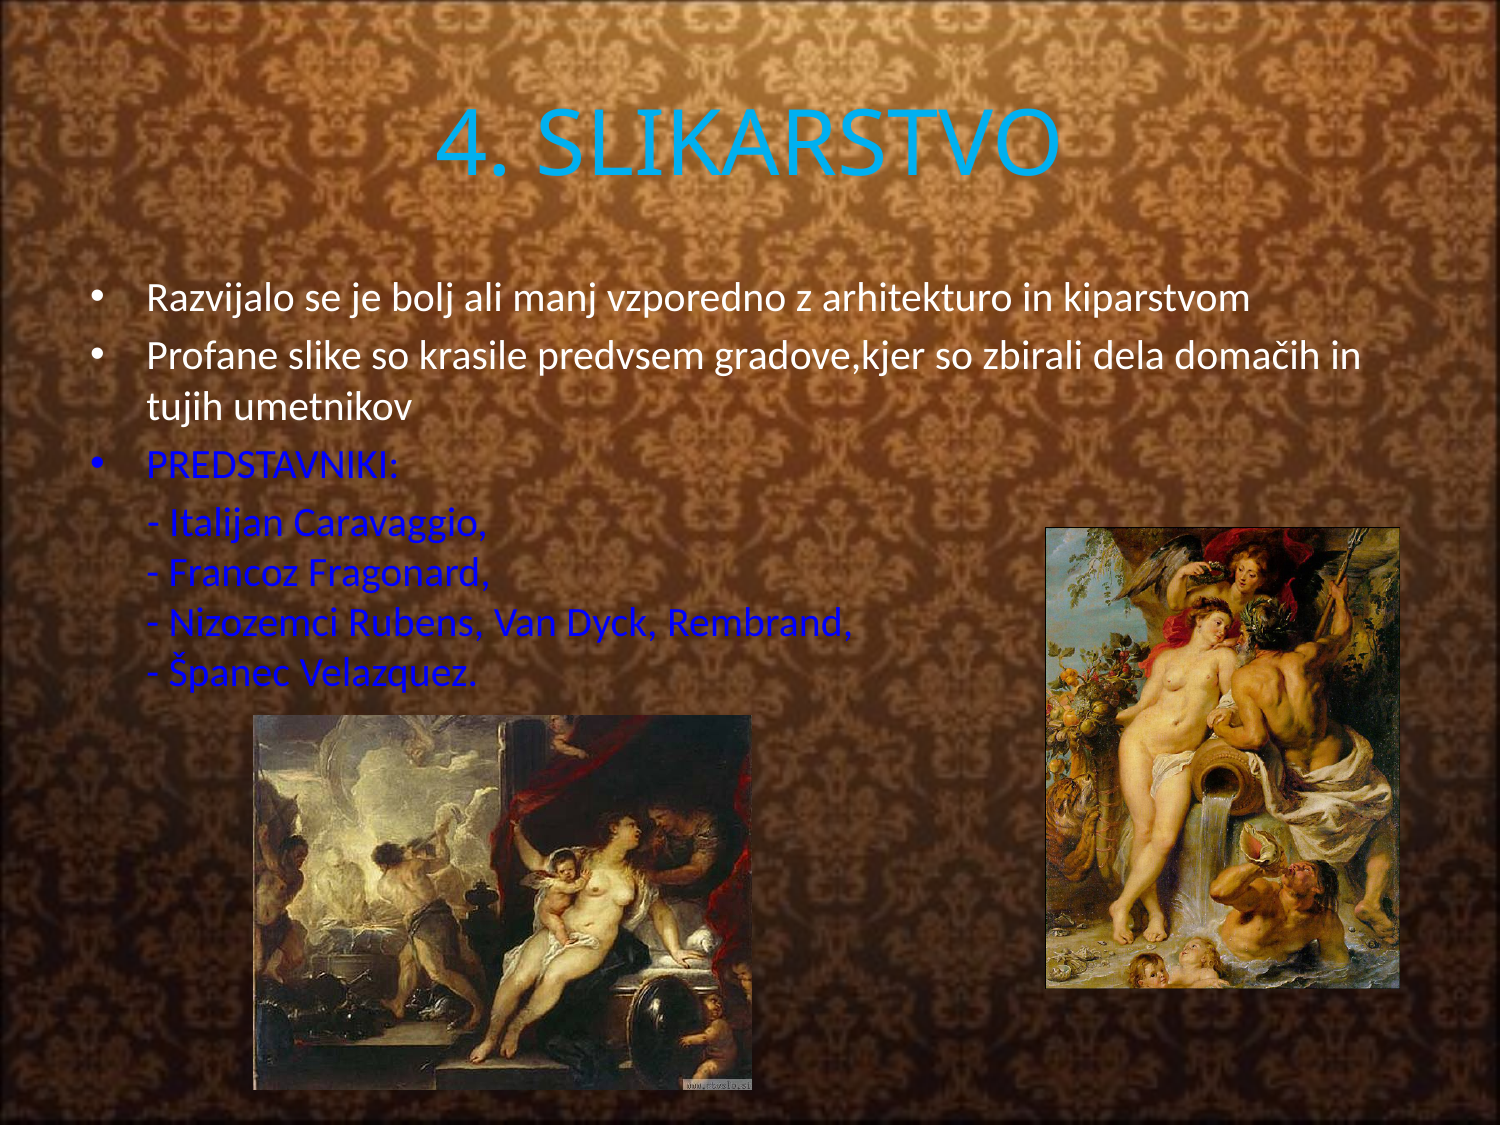

# 4. SLIKARSTVO
Razvijalo se je bolj ali manj vzporedno z arhitekturo in kiparstvom
Profane slike so krasile predvsem gradove,kjer so zbirali dela domačih in tujih umetnikov
PREDSTAVNIKI:
 - Italijan Caravaggio,
- Francoz Fragonard,
- Nizozemci Rubens, Van Dyck, Rembrand,
- Španec Velazquez.